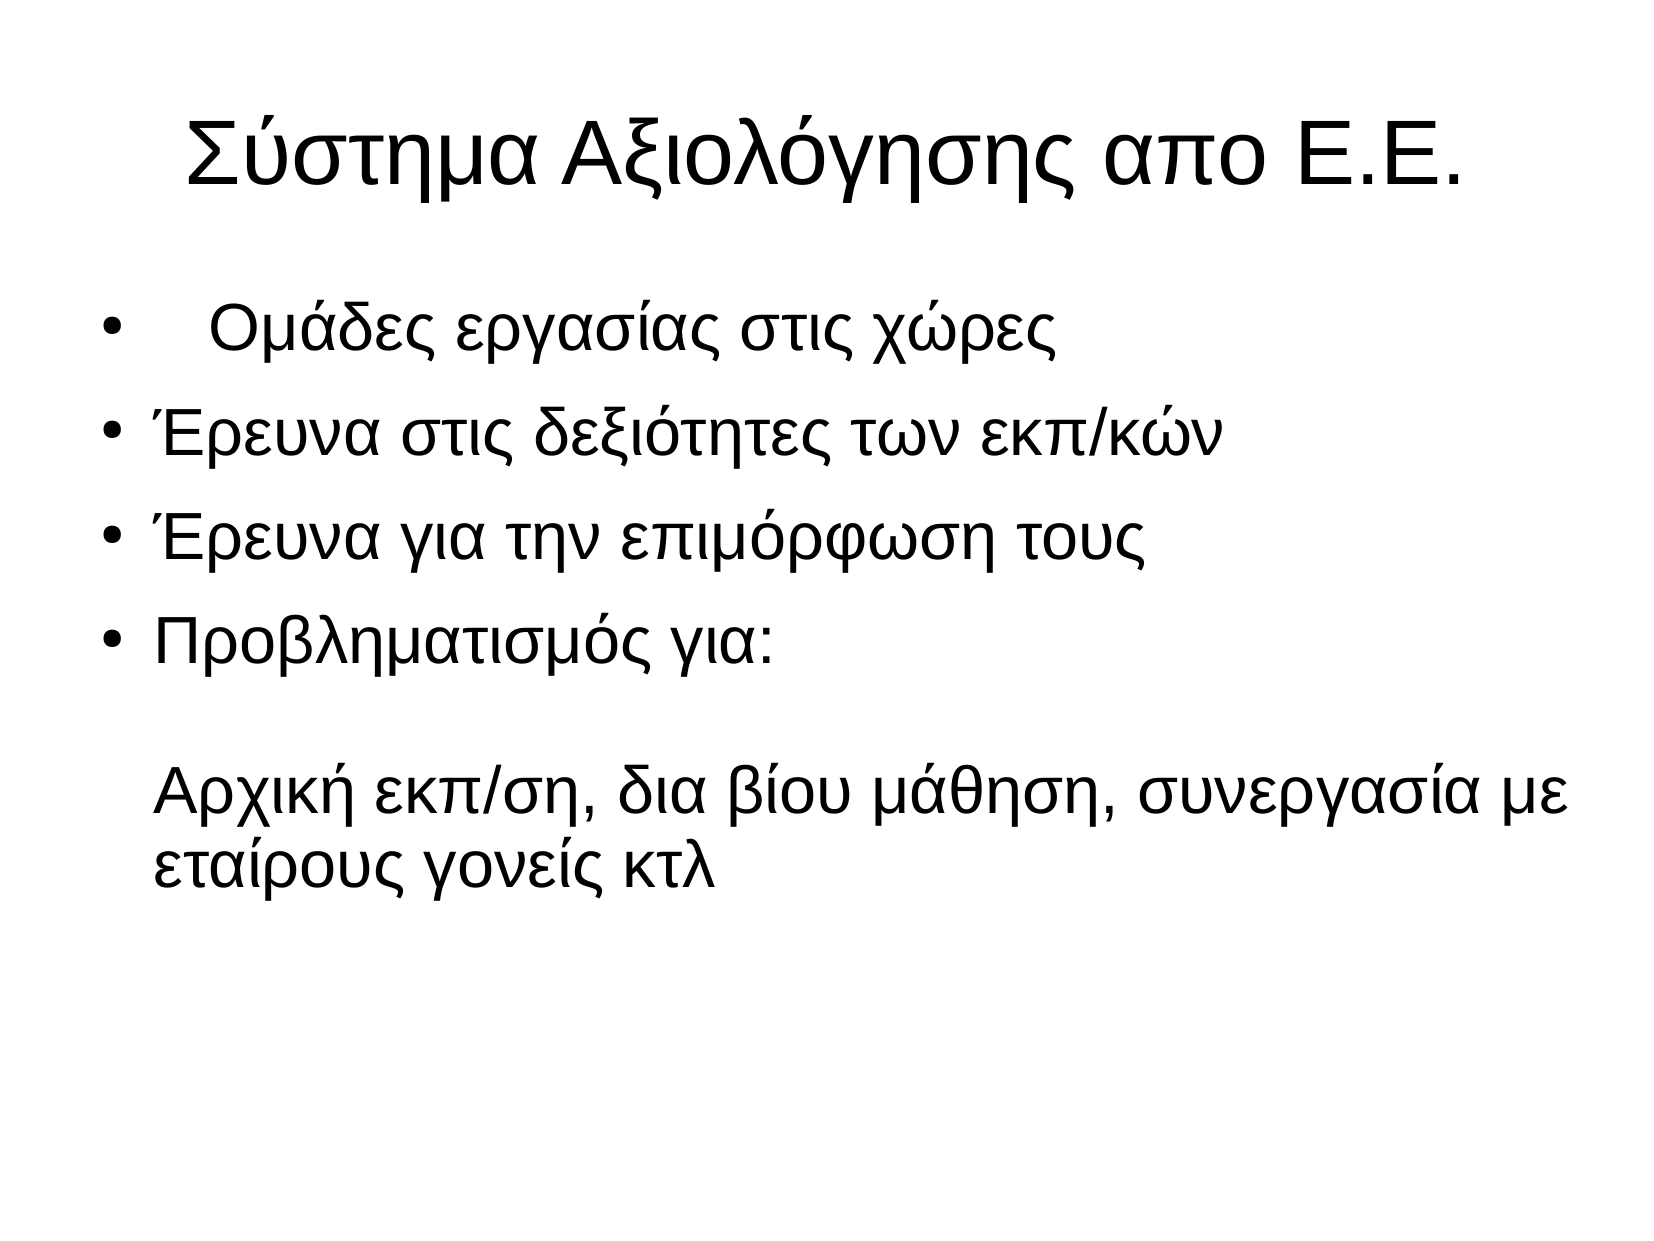

# Σύστημα Αξιολόγησης απο Ε.Ε.
 Ομάδες εργασίας στις χώρες
Έρευνα στις δεξιότητες των εκπ/κών
Έρευνα για την επιμόρφωση τους
Προβληματισμός για:
Αρχική εκπ/ση, δια βίου μάθηση, συνεργασία με εταίρους γονείς κτλ